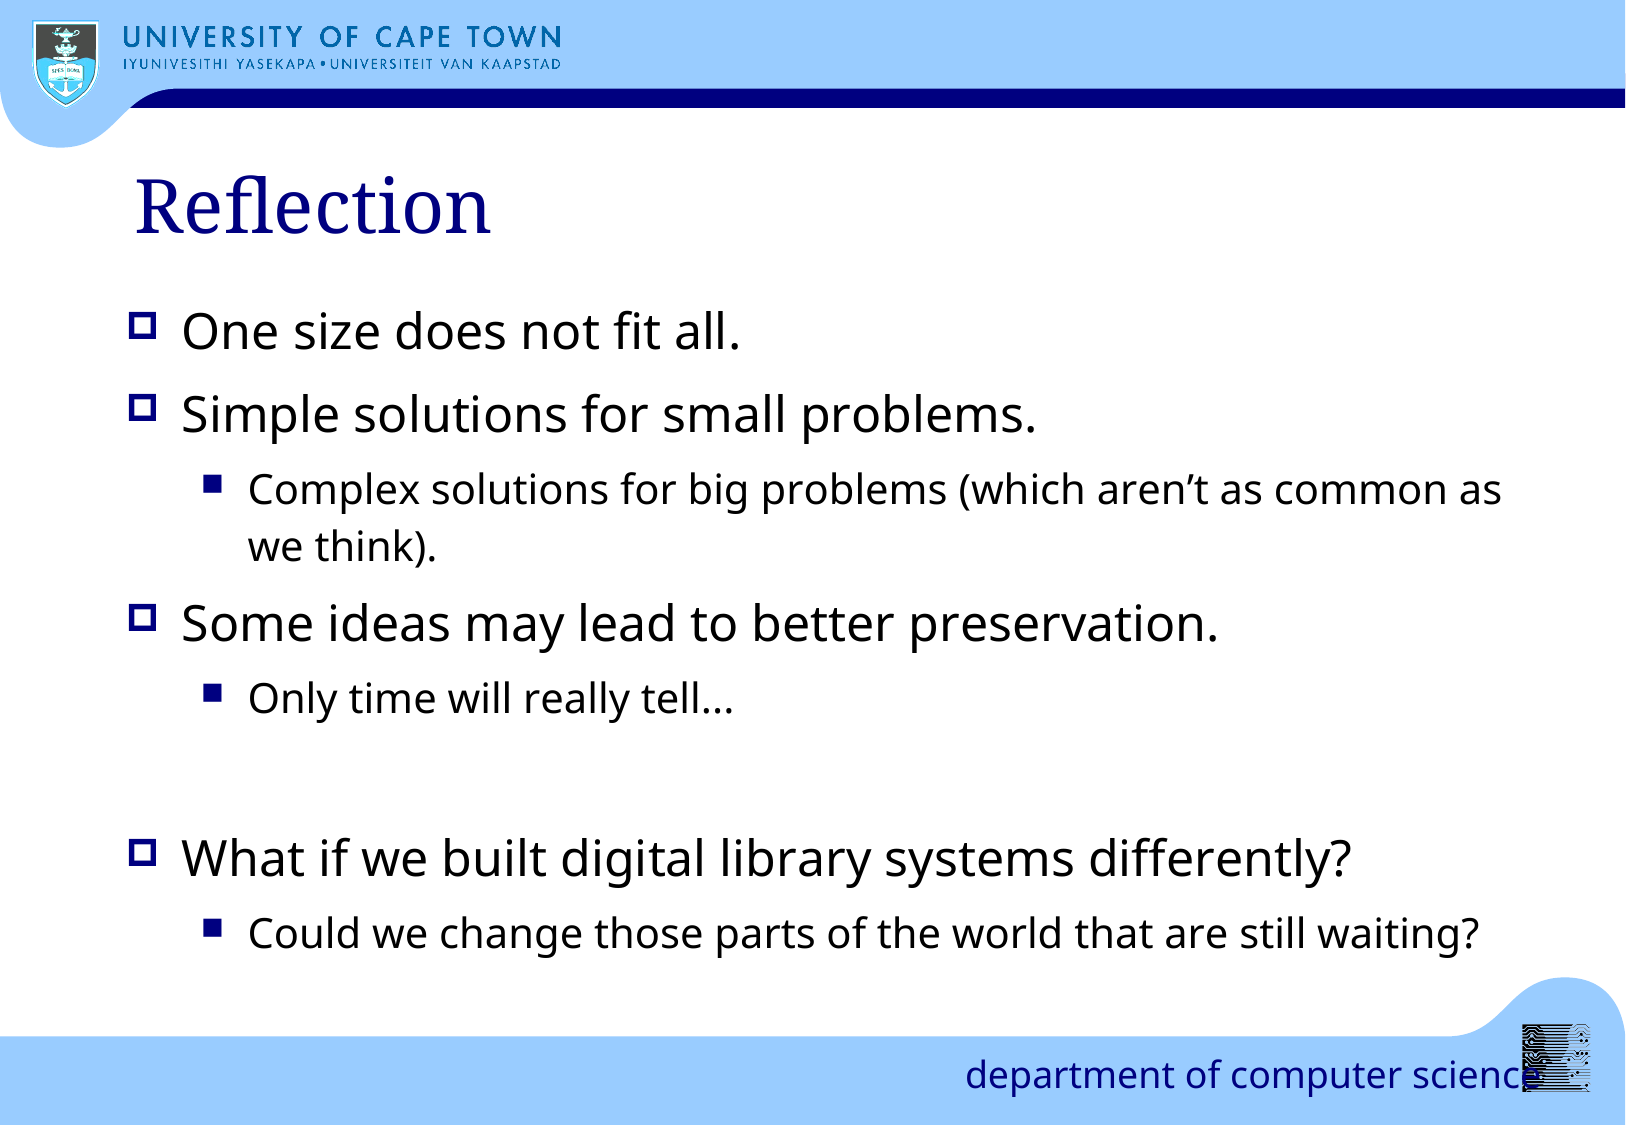

# Reflection
One size does not fit all.
Simple solutions for small problems.
Complex solutions for big problems (which aren’t as common as we think).
Some ideas may lead to better preservation.
Only time will really tell...
What if we built digital library systems differently?
Could we change those parts of the world that are still waiting?